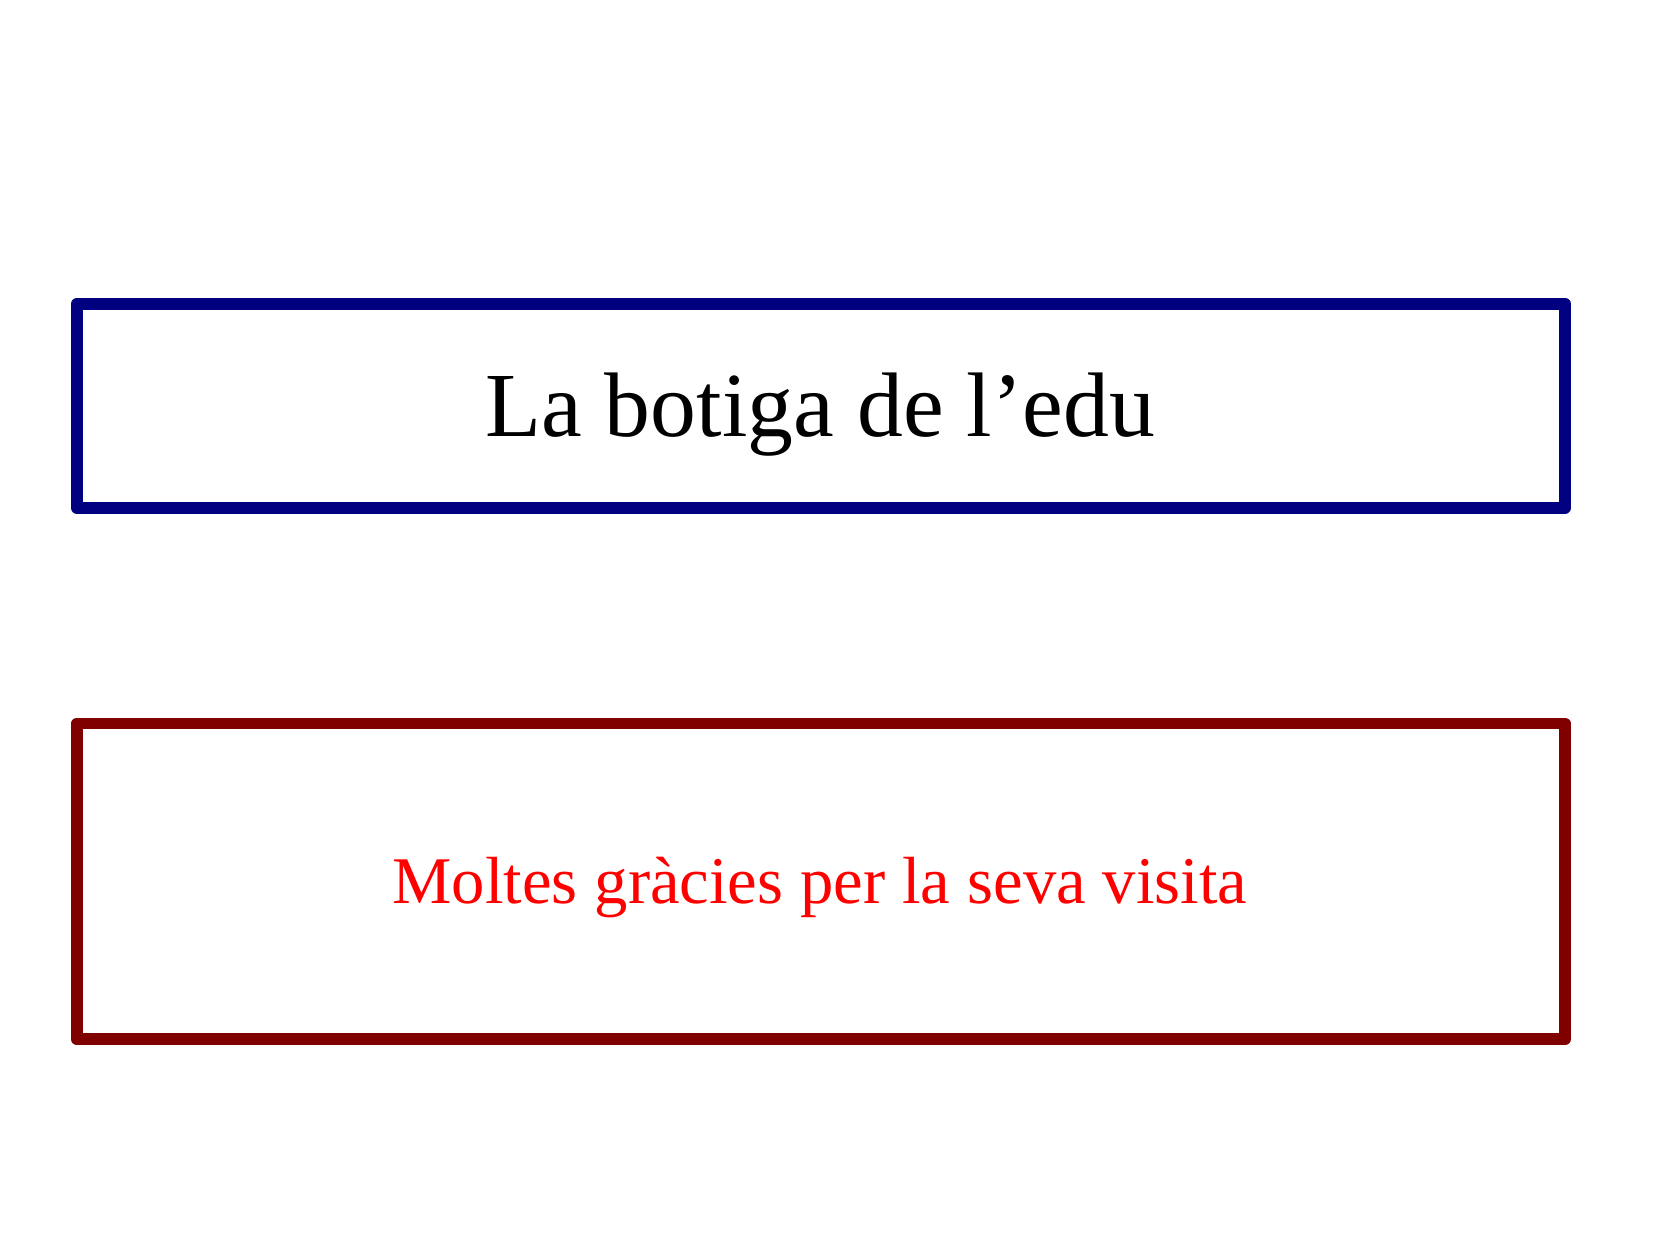

# La botiga de l’edu
Moltes gràcies per la seva visita